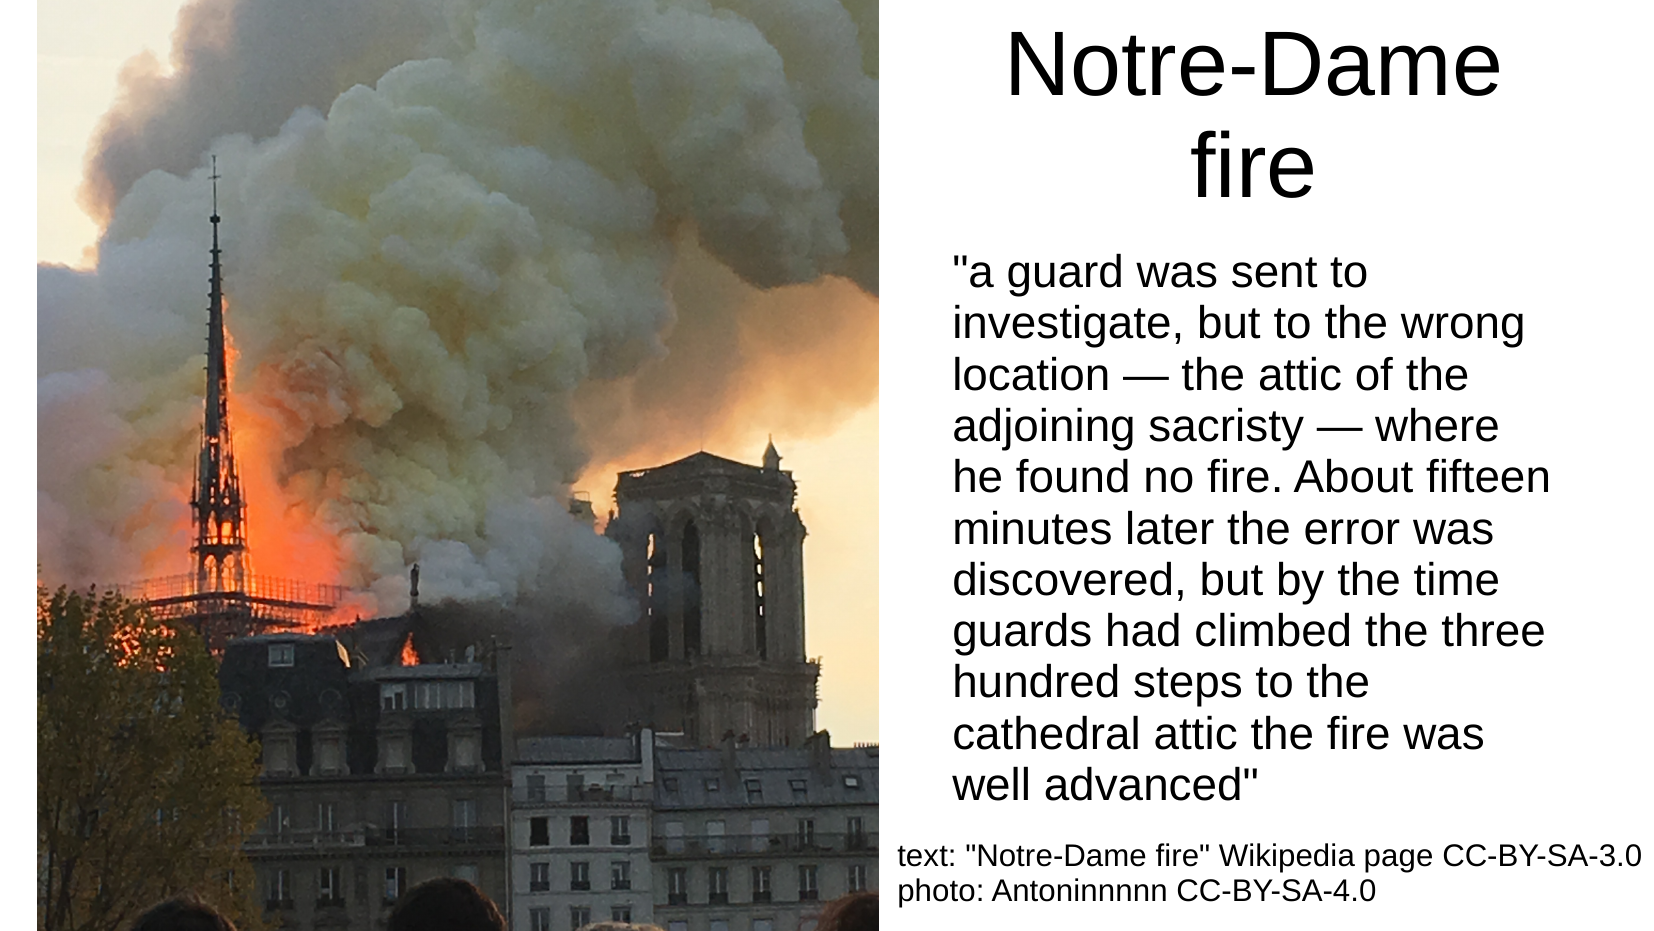

# Notre-Dame fire
"a guard was sent to investigate, but to the wrong location — the attic of the adjoining sacristy — where he found no fire. About fifteen minutes later the error was discovered, but by the time guards had climbed the three hundred steps to the cathedral attic the fire was well advanced"
text: "Notre-Dame fire" Wikipedia page CC-BY-SA-3.0
photo: Antoninnnnn CC-BY-SA-4.0
https://commons.wikimedia.org/wiki/File:La_Fl%C3%A8che_juste_avant_l%E2%80%99effondrement.jpg